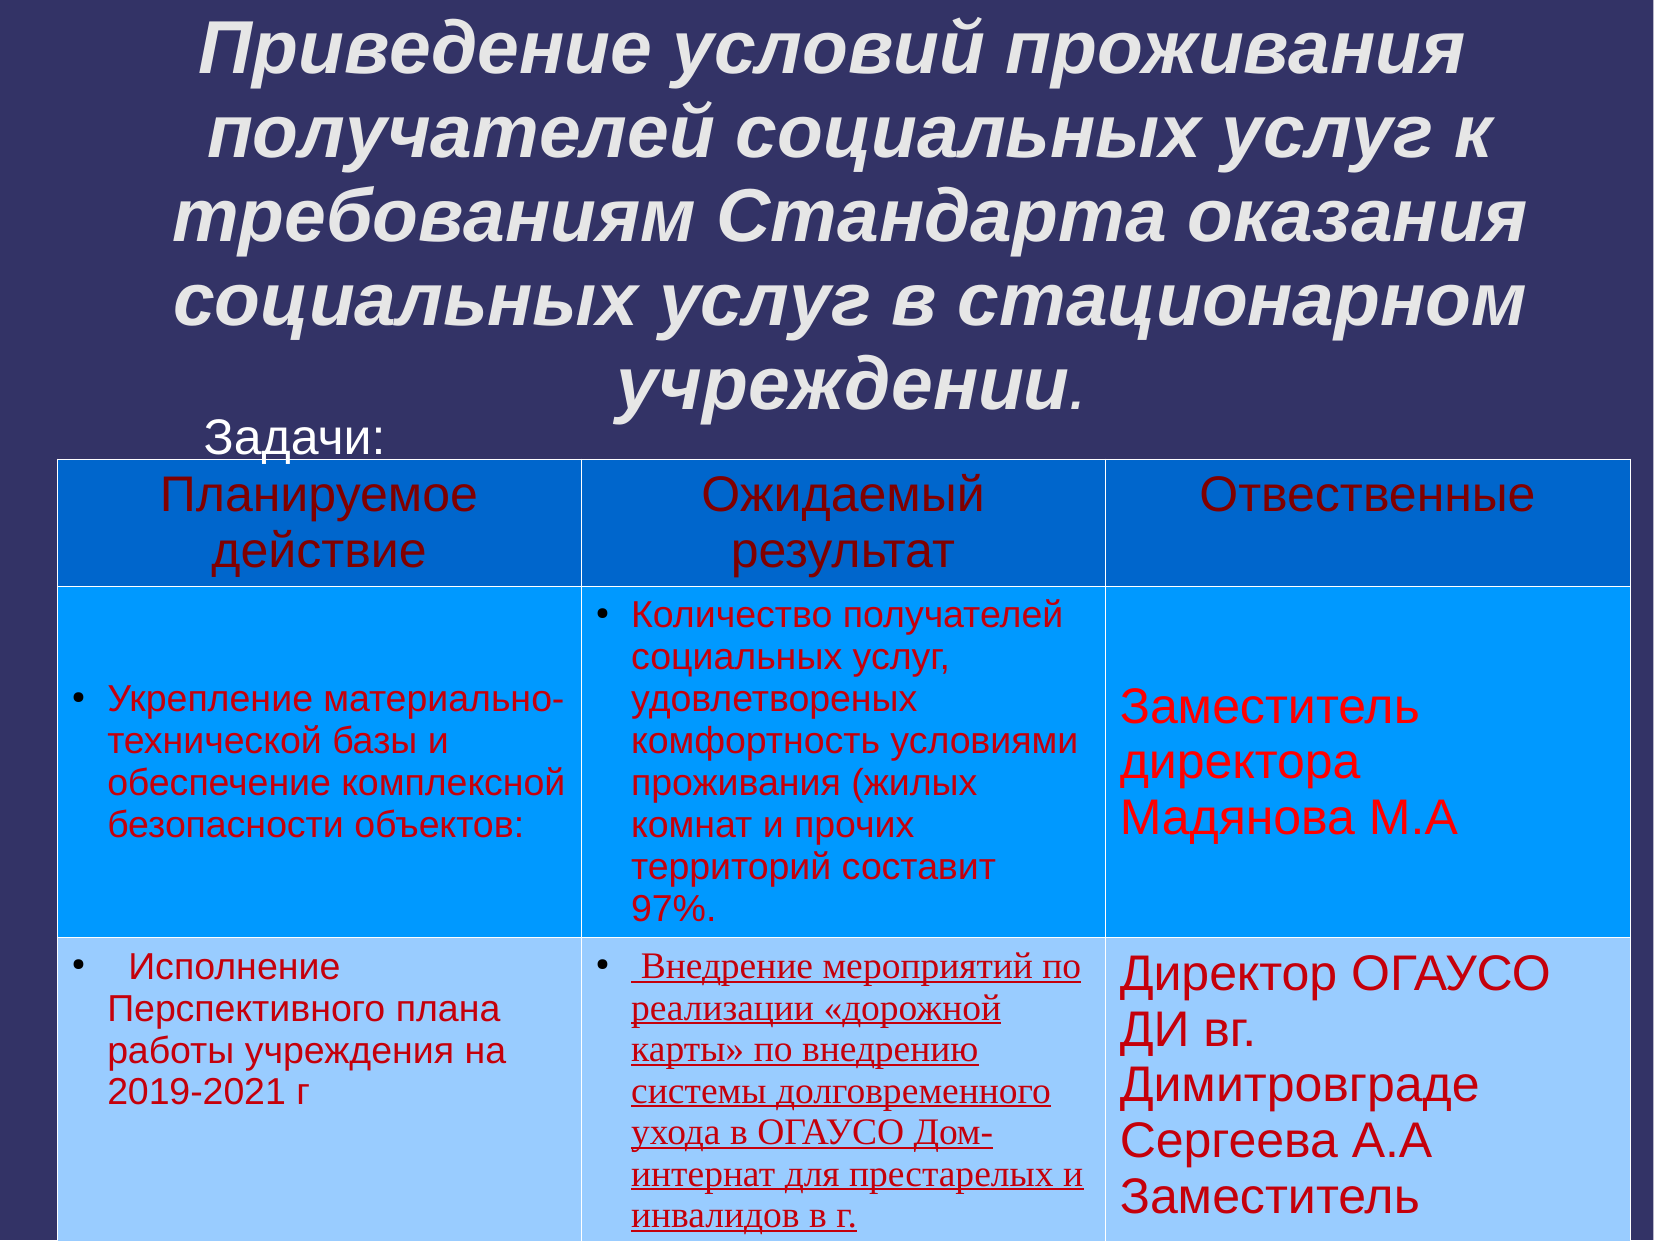

# Приведение условий проживания получателей социальных услуг к требованиям Стандарта оказания социальных услуг в стационарном учреждении.
Задачи:
| Планируемое действие | Ожидаемый результат | Отвественные |
| --- | --- | --- |
| Укрепление материально-технической базы и обеспечение комплексной безопасности объектов: | Количество получателей социальных услуг, удовлетвореных комфортность условиями проживания (жилых комнат и прочих территорий составит 97%. | Заместитель директора Мадянова М.А |
| Исполнение Перспективного плана работы учреждения на 2019-2021 г | Внедрение мероприятий по реализации «дорожной карты» по внедрению системы долговременного ухода в ОГАУСО Дом-интернат для престарелых и инвалидов в г. Димитровграде. | Директор ОГАУСО ДИ вг. Димитровграде Сергеева А.А Заместитель директора по медицинской части Росляков Е.С |